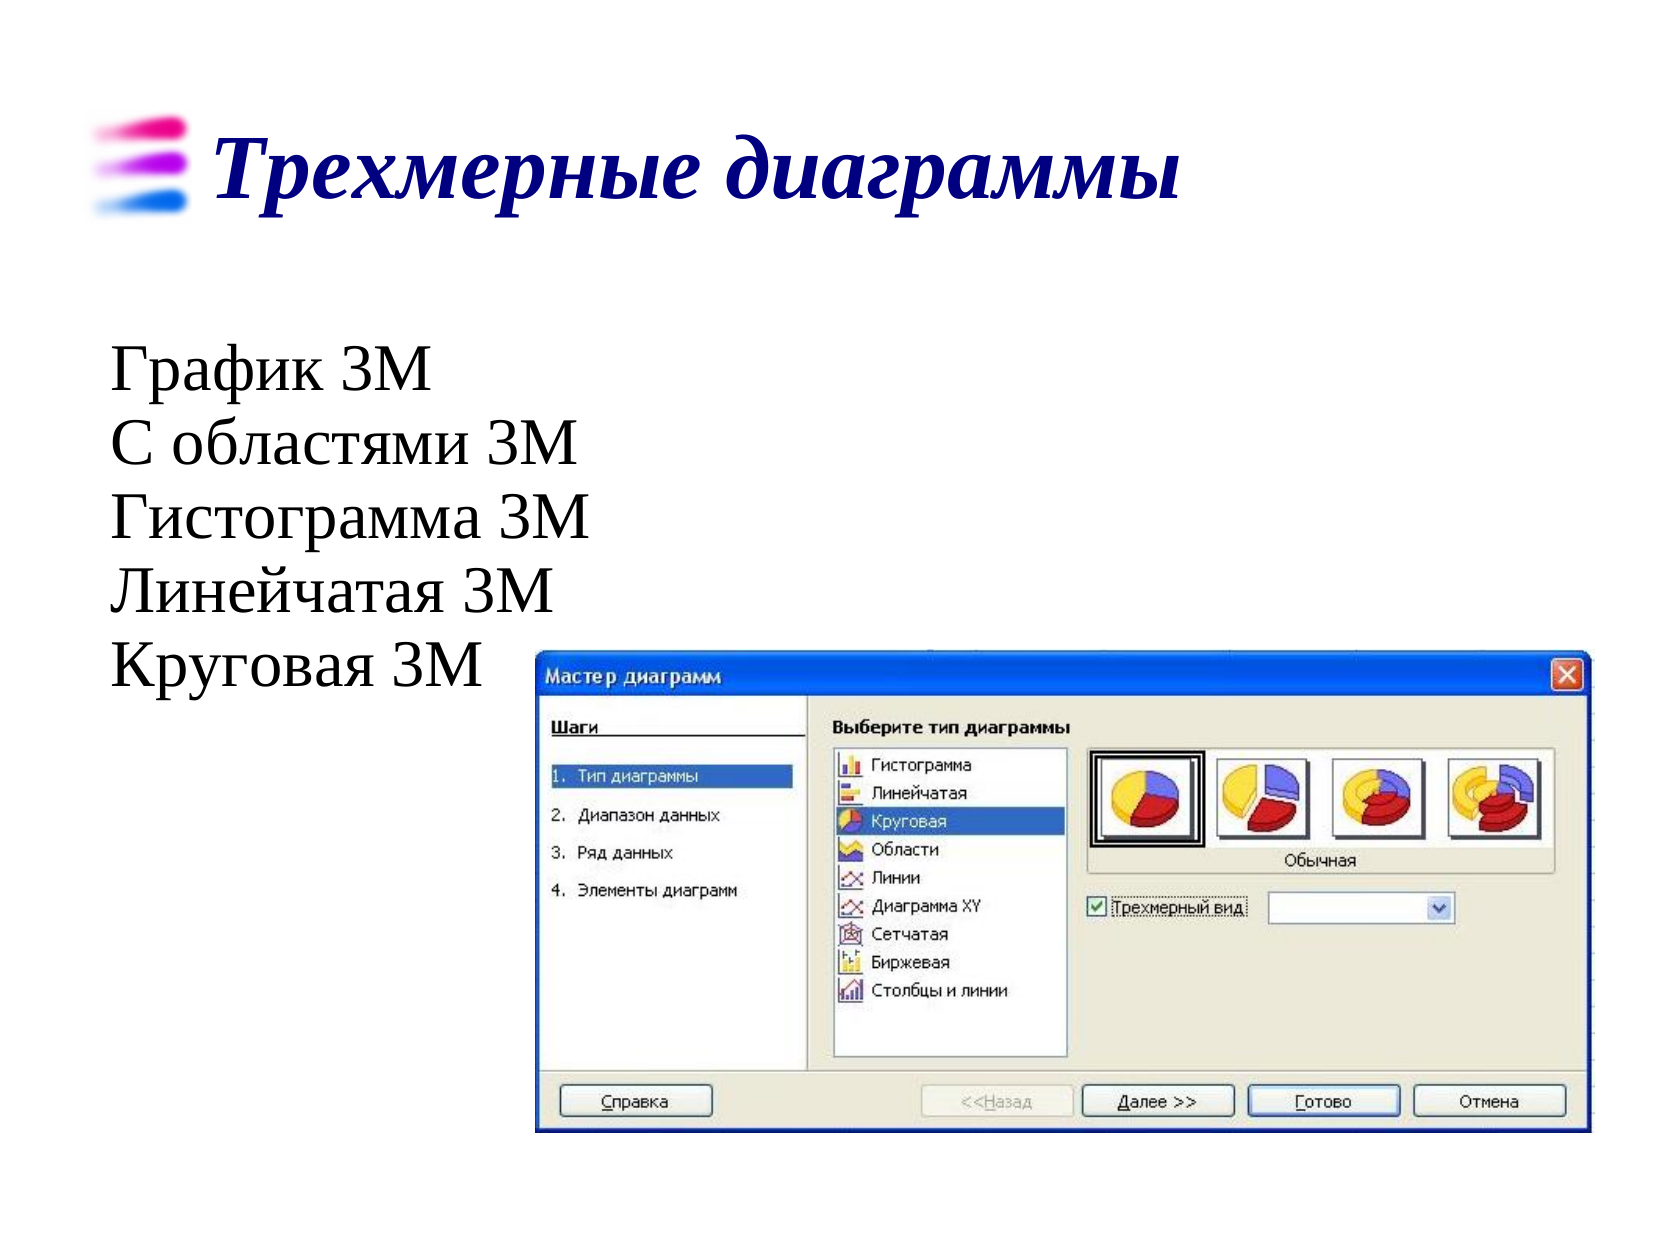

# Трехмерные диаграммы
 График 3М
 С областями 3М
 Гистограмма 3М
 Линейчатая 3М
 Круговая 3М